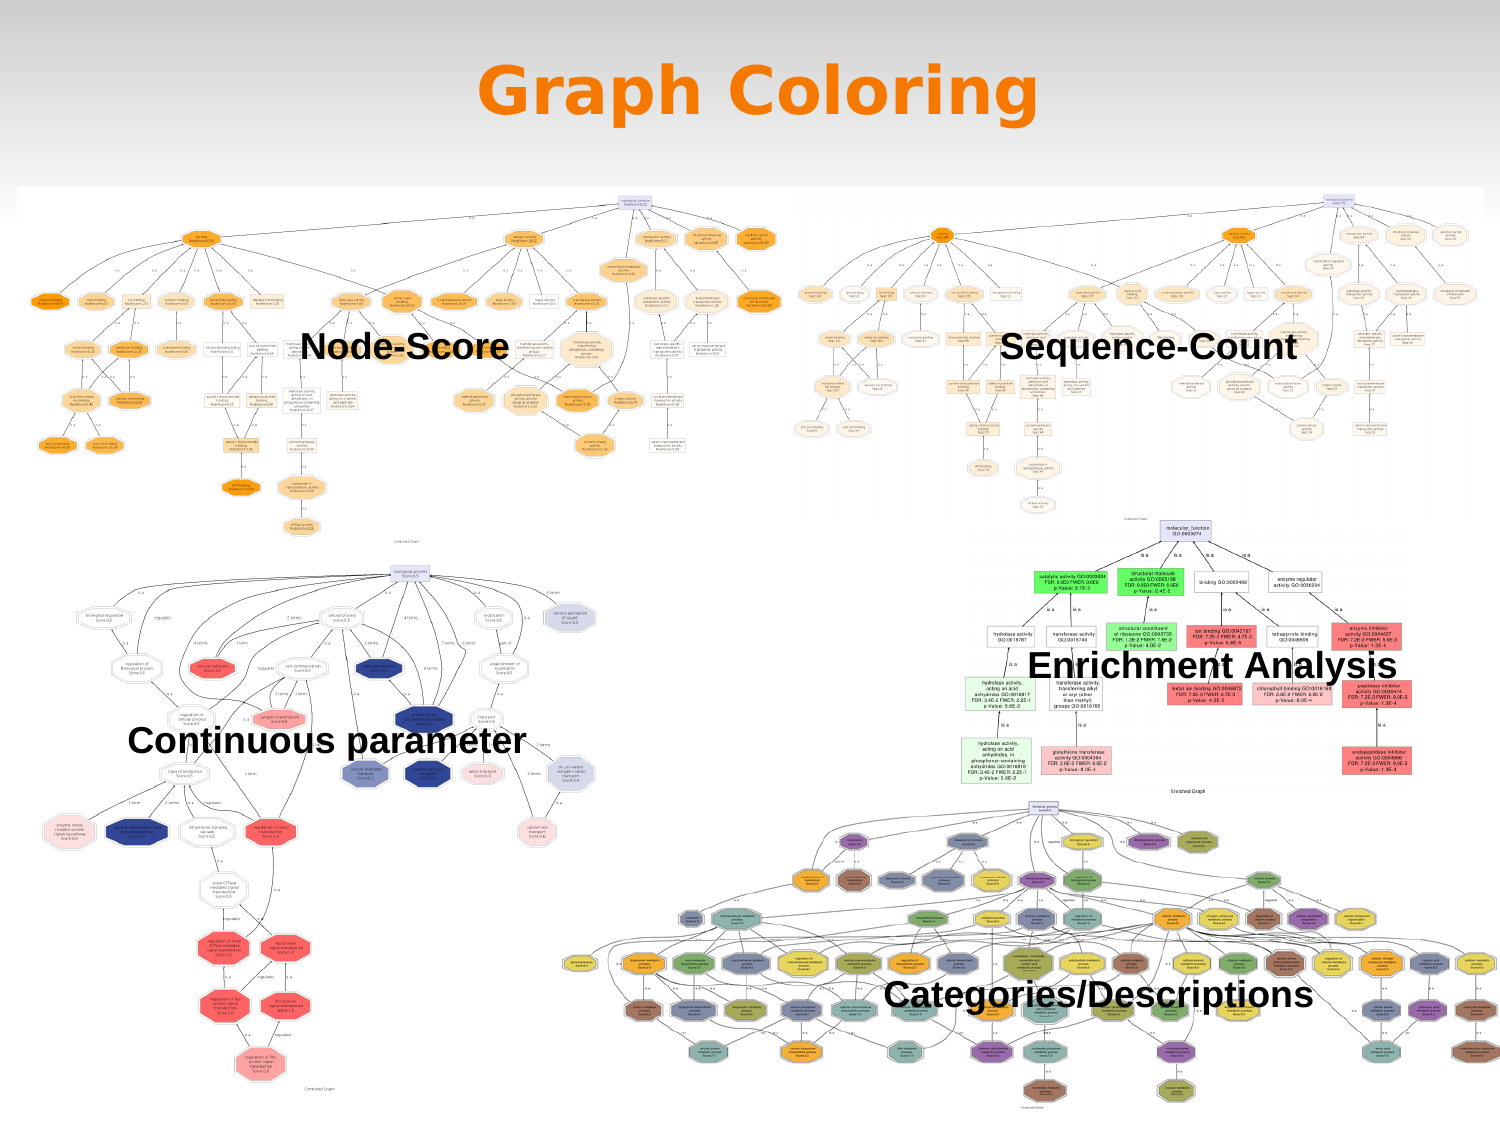

# Graph Coloring
Node-Score
Sequence-Count
Enrichment Analysis
Continuous parameter
Categories/Descriptions